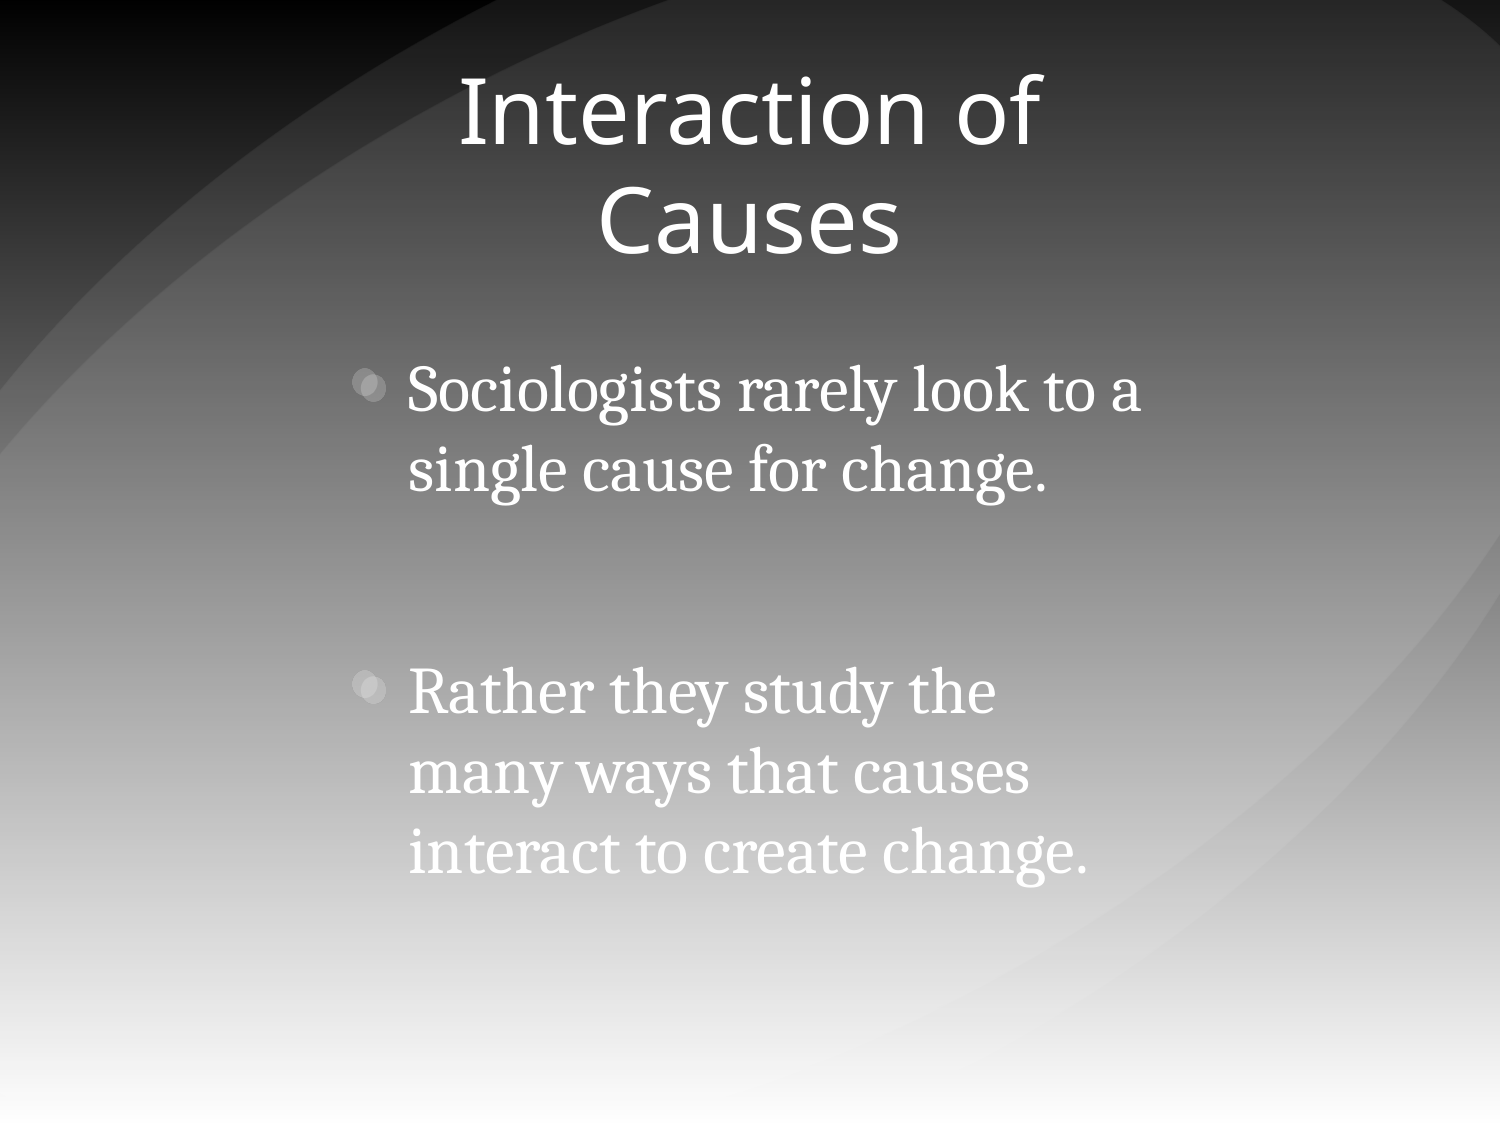

# Interaction of Causes
Sociologists rarely look to a single cause for change.
Rather they study the many ways that causes interact to create change.